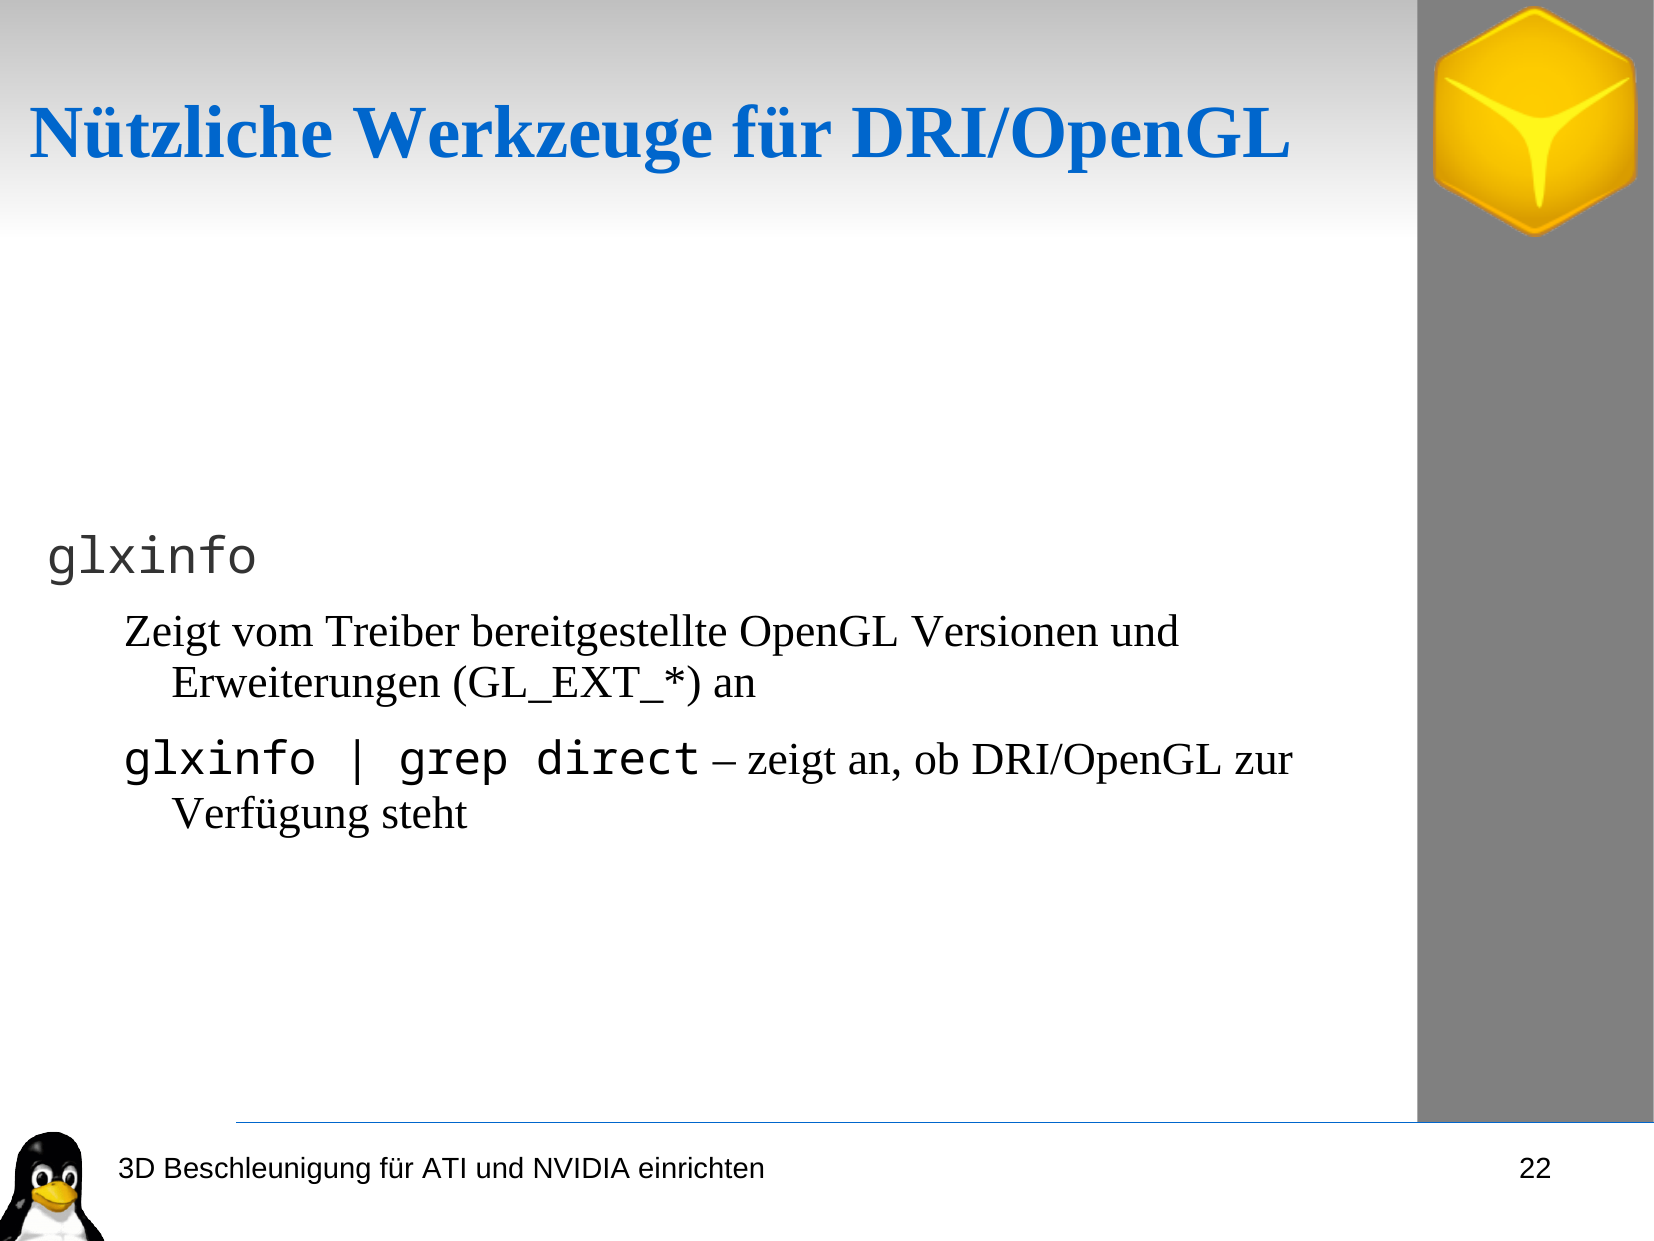

# Nützliche Werkzeuge für DRI/OpenGL
glxinfo
Zeigt vom Treiber bereitgestellte OpenGL Versionen und Erweiterungen (GL_EXT_*) an
glxinfo | grep direct – zeigt an, ob DRI/OpenGL zur Verfügung steht
3D Beschleunigung für ATI und NVIDIA einrichten
22